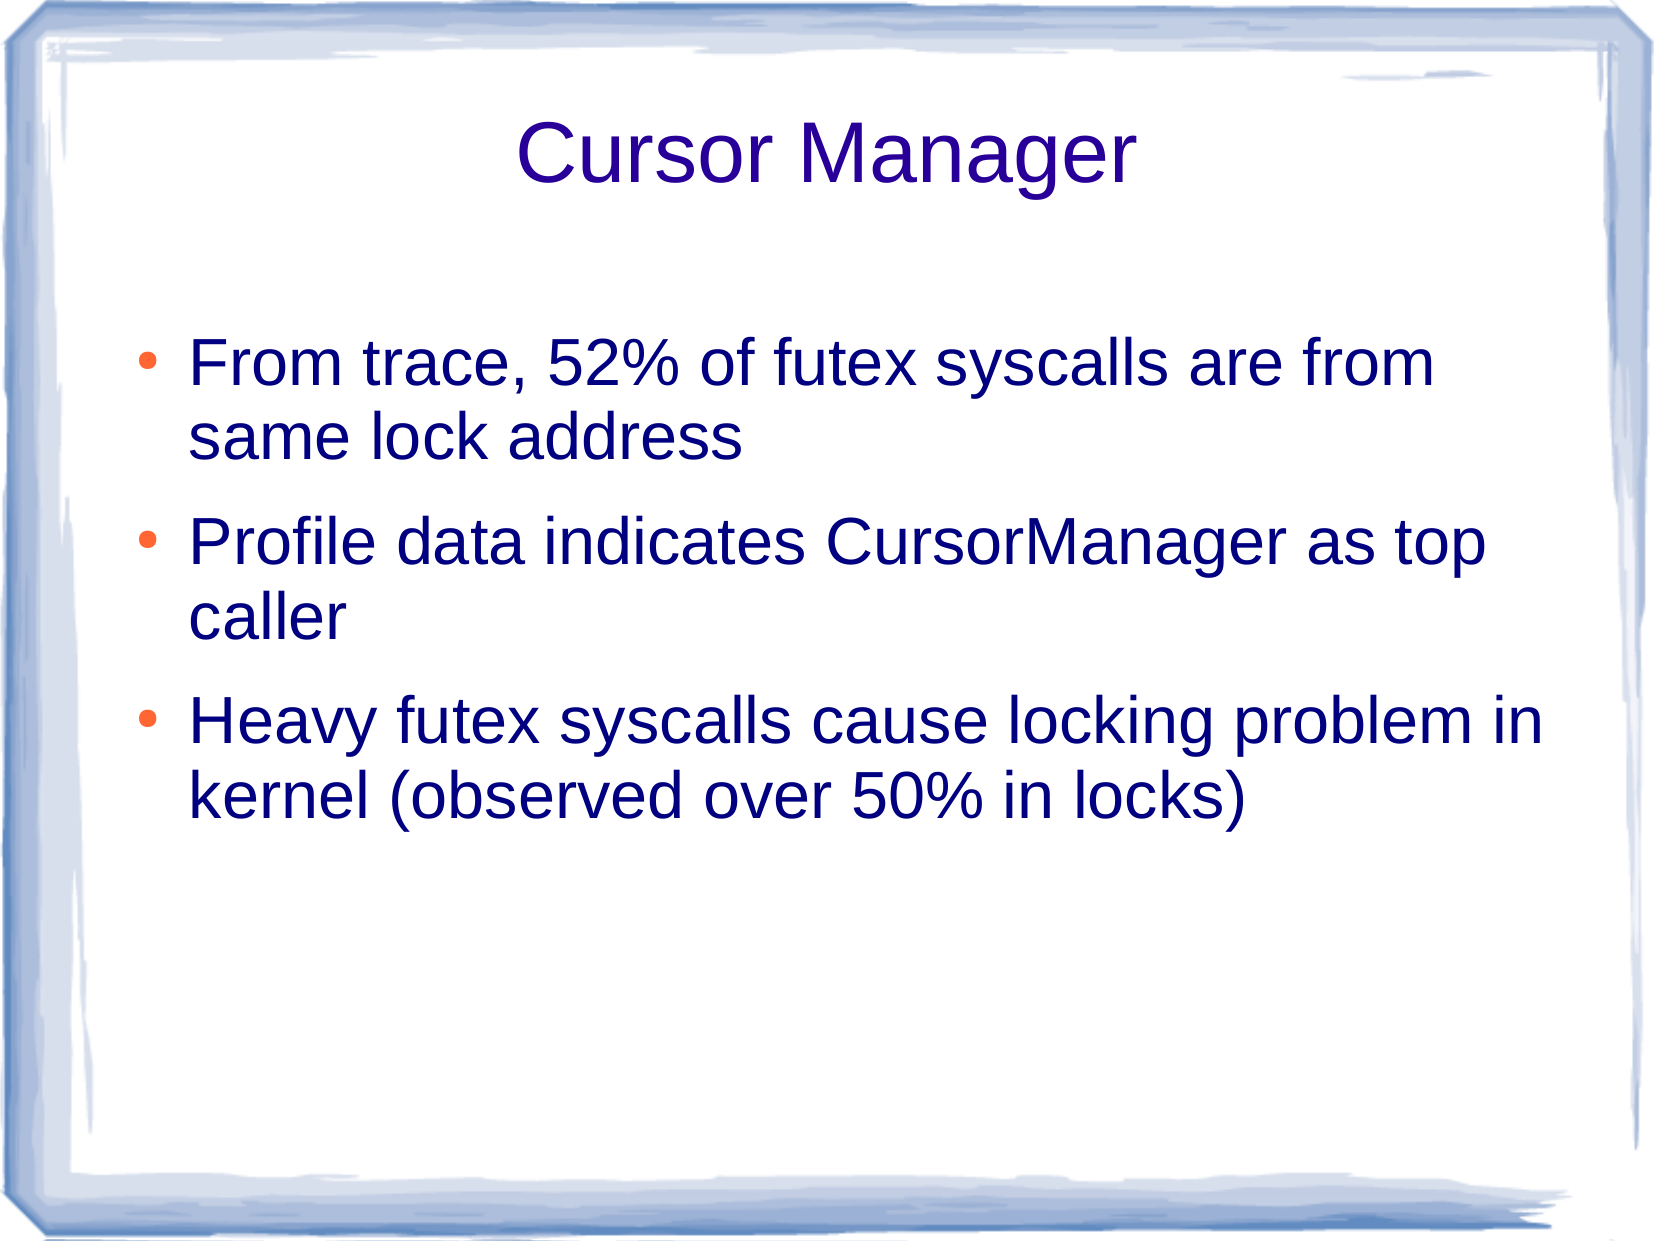

# Cursor Manager
From trace, 52% of futex syscalls are from same lock address
Profile data indicates CursorManager as top caller
Heavy futex syscalls cause locking problem in kernel (observed over 50% in locks)